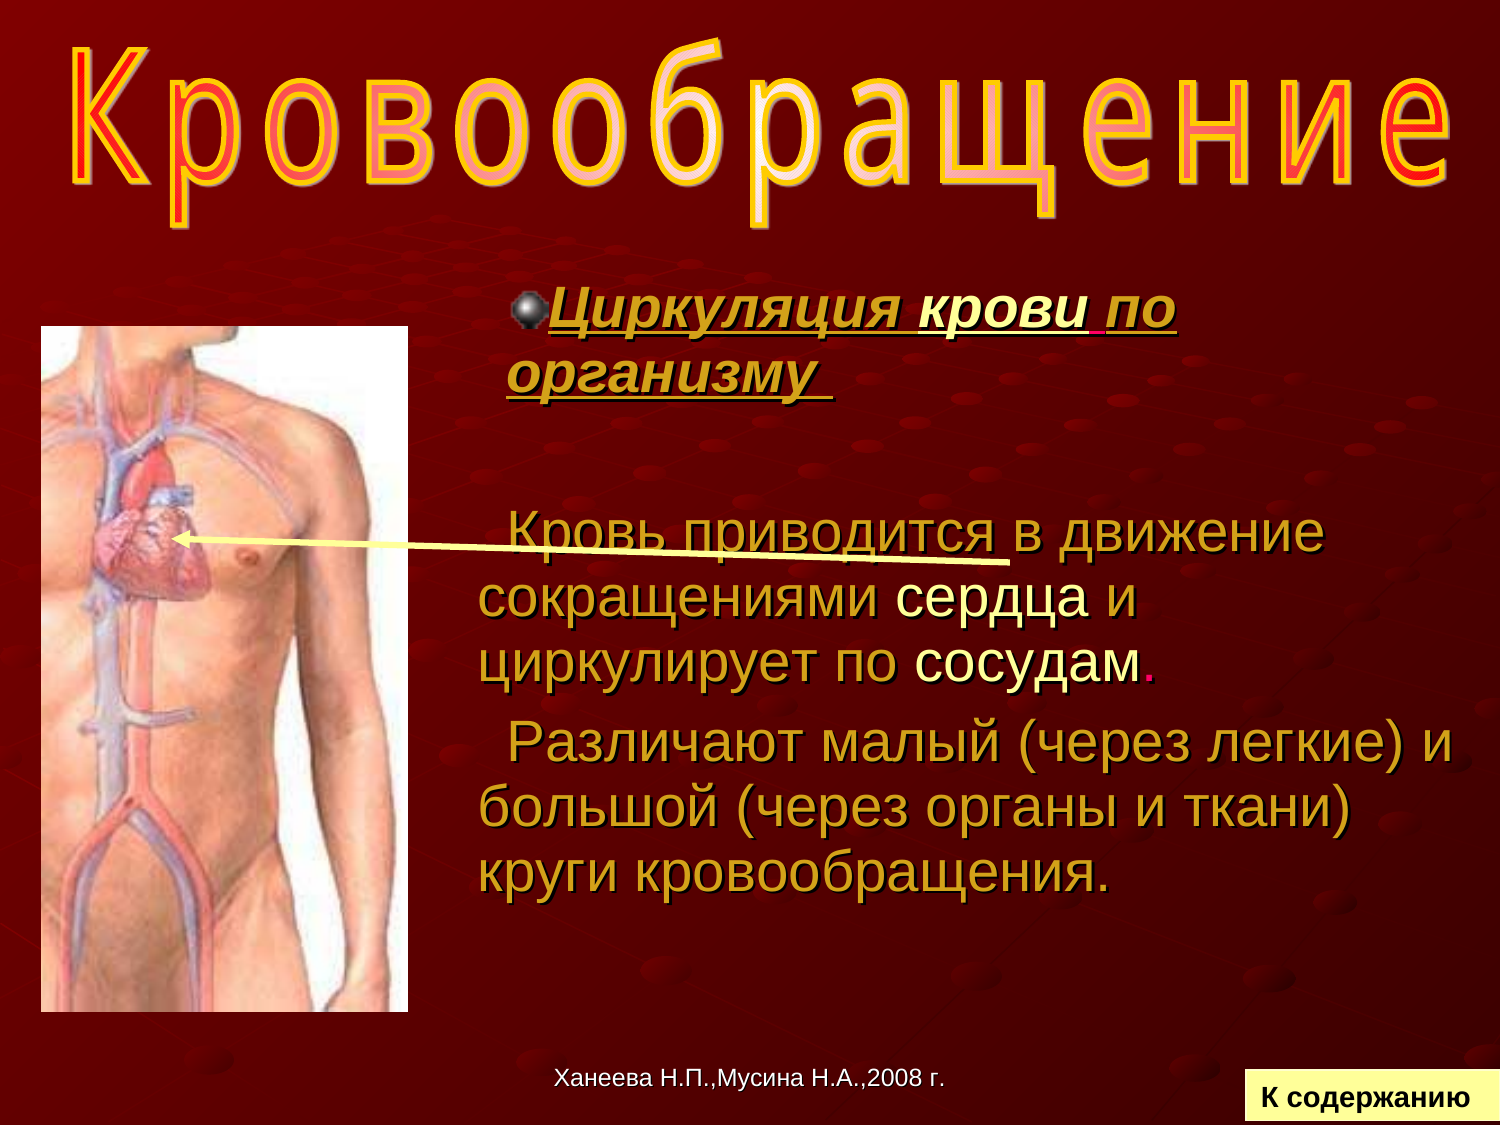

Кровообращение
# Циркуляция крови по организму
Кровь приводится в движение сокращениями сердца и циркулирует по сосудам.
Различают малый (через легкие) и большой (через органы и ткани) круги кровообращения.
Ханеева Н.П.,Мусина Н.А.,2008 г.
К содержанию